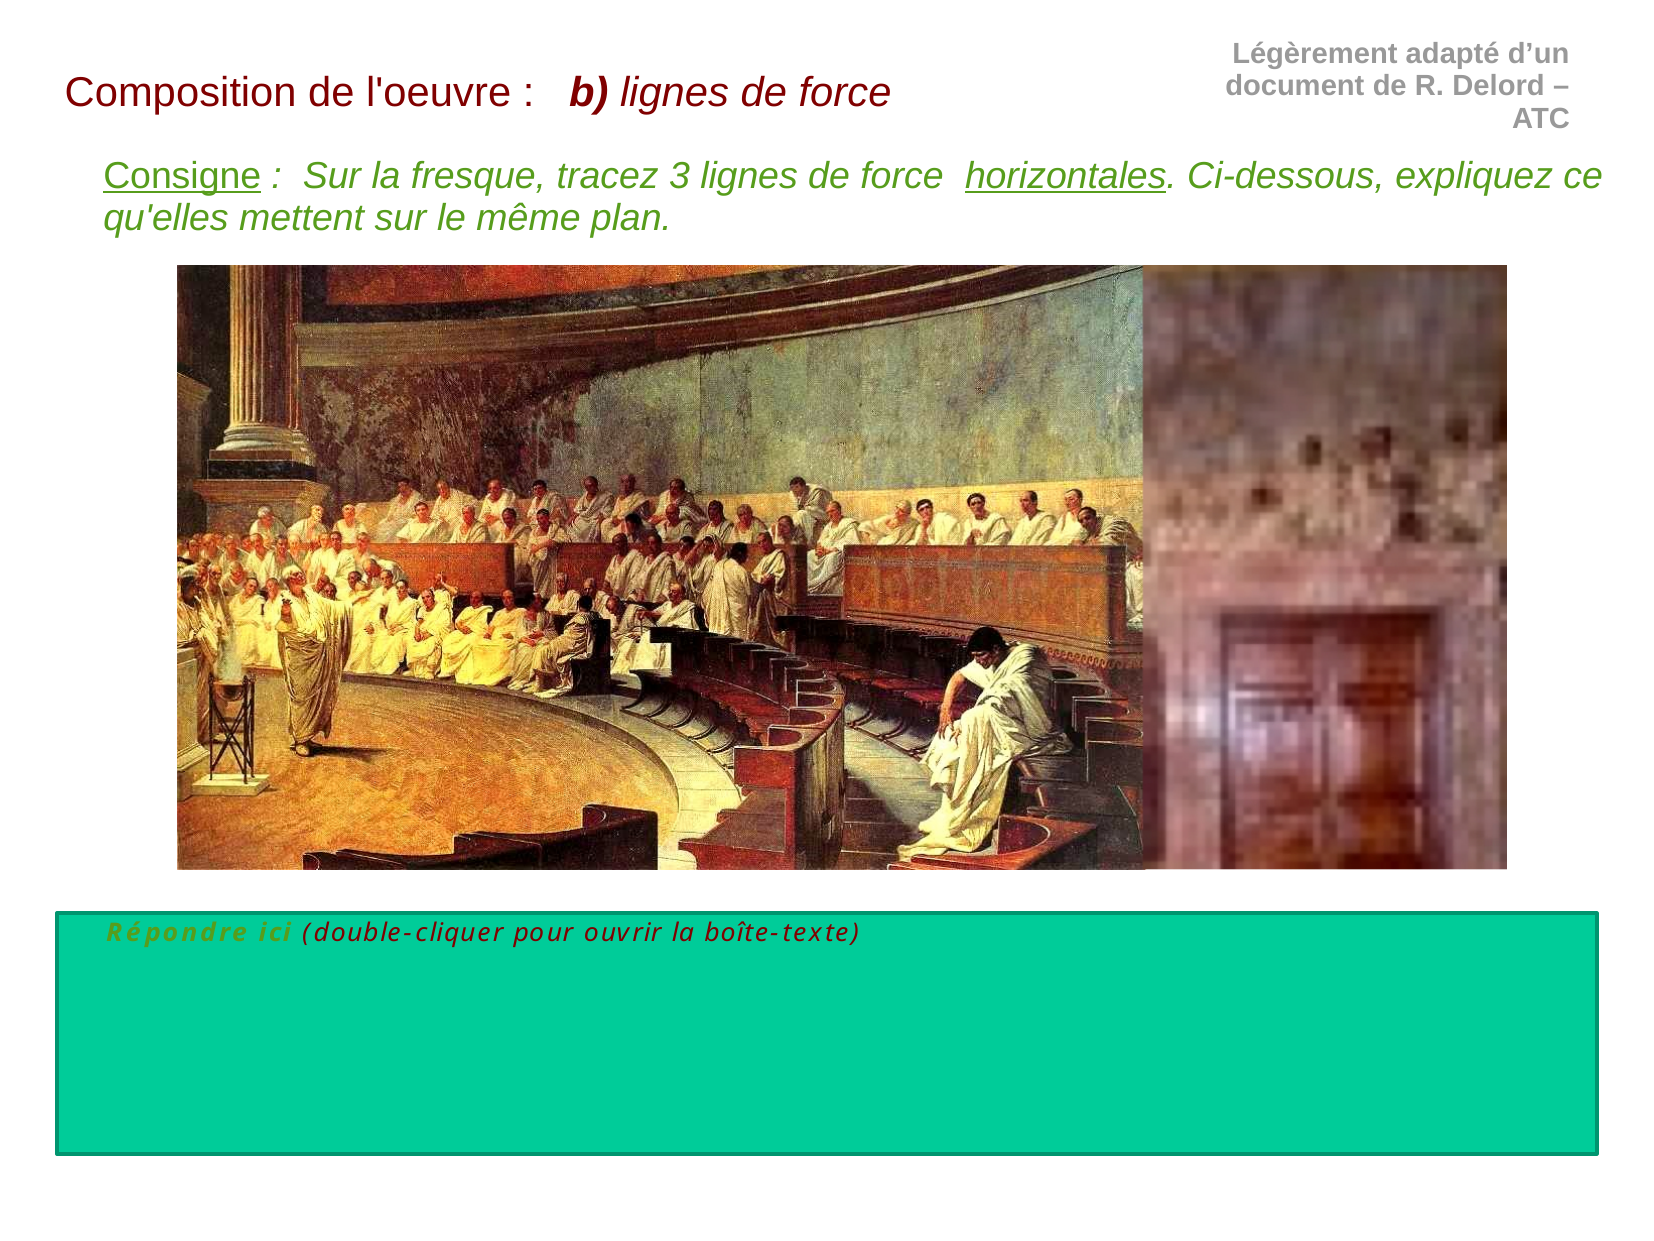

#  Composition de l'oeuvre : b) lignes de force
Légèrement adapté d’un document de R. Delord – ATC
Consigne : Sur la fresque, tracez 3 lignes de force  horizontales. Ci-dessous, expliquez ce qu'elles mettent sur le même plan.